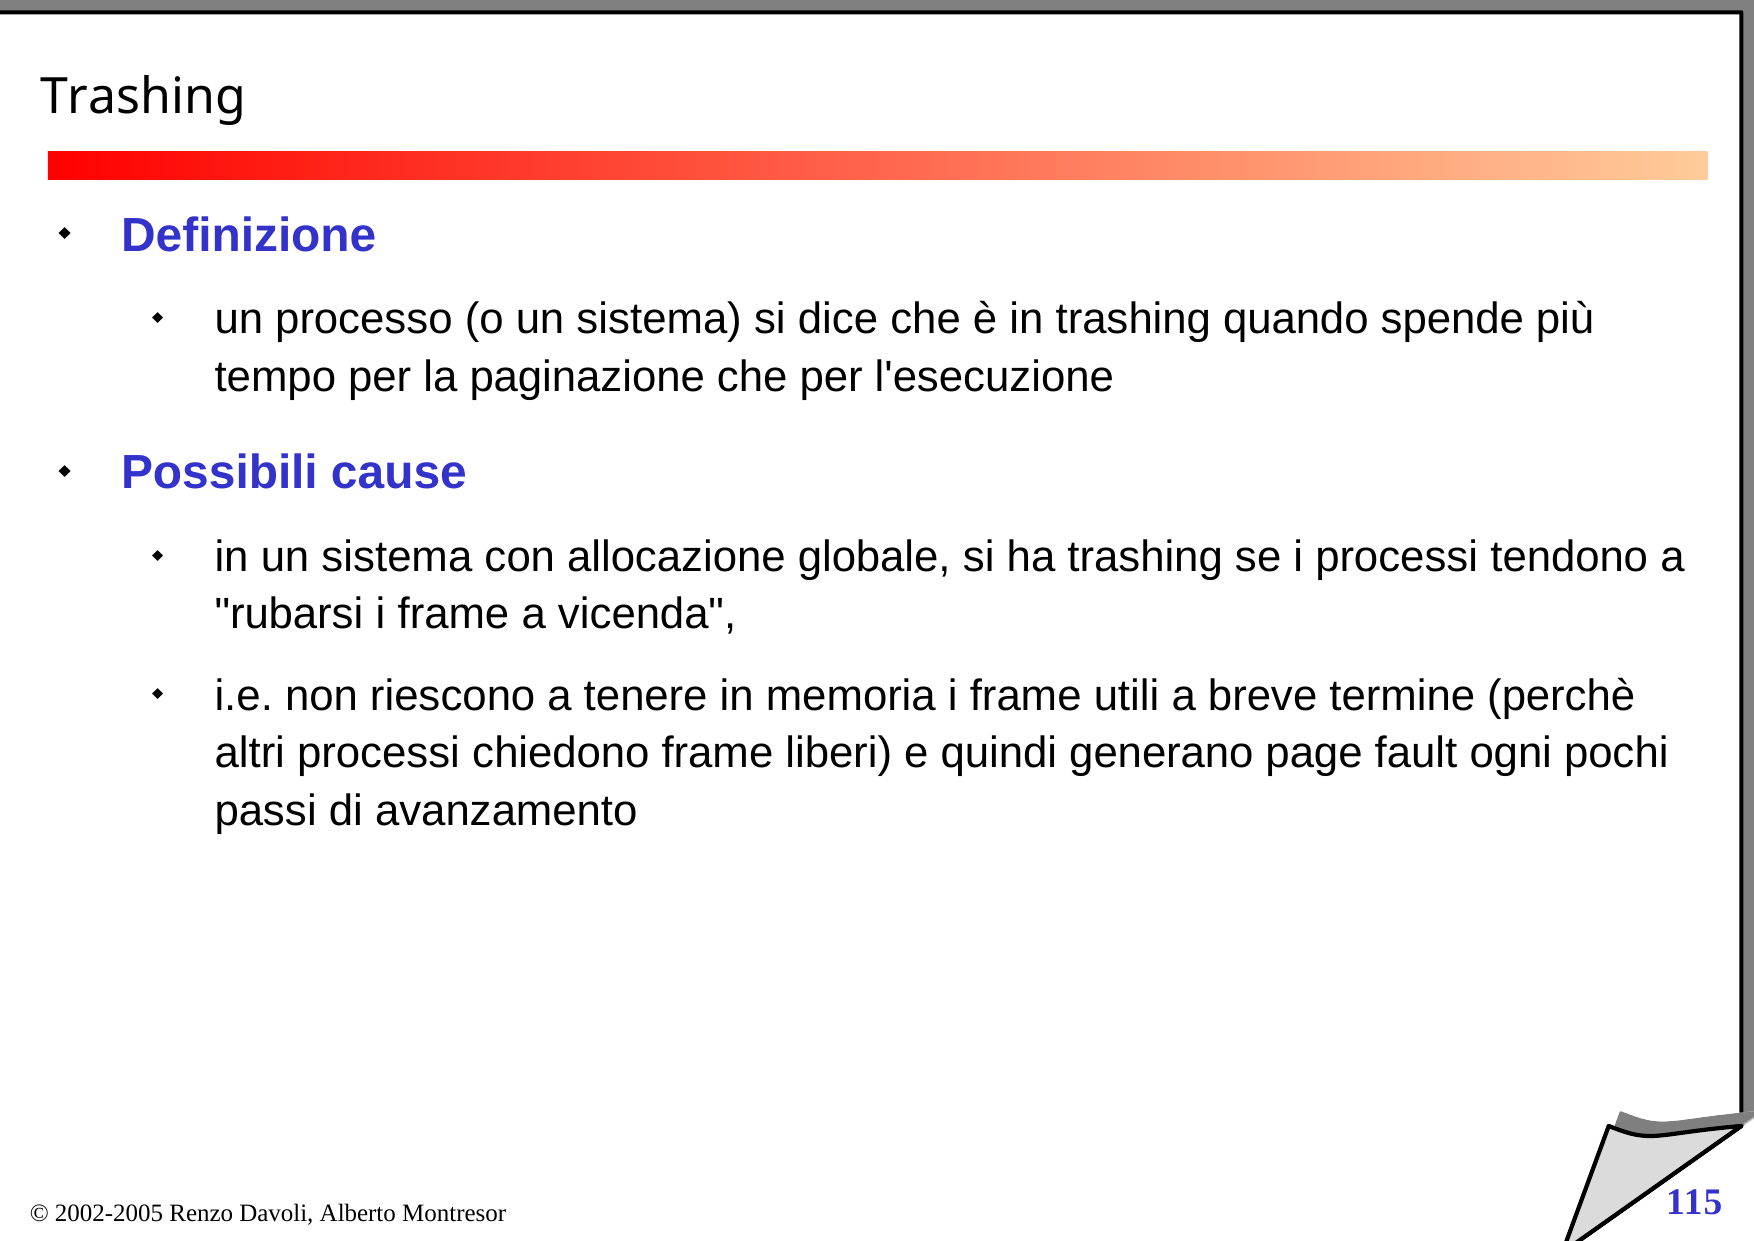

# Trashing
Definizione
un processo (o un sistema) si dice che è in trashing quando spende più tempo per la paginazione che per l'esecuzione
Possibili cause
in un sistema con allocazione globale, si ha trashing se i processi tendono a "rubarsi i frame a vicenda",
i.e. non riescono a tenere in memoria i frame utili a breve termine (perchè altri processi chiedono frame liberi) e quindi generano page fault ogni pochi passi di avanzamento